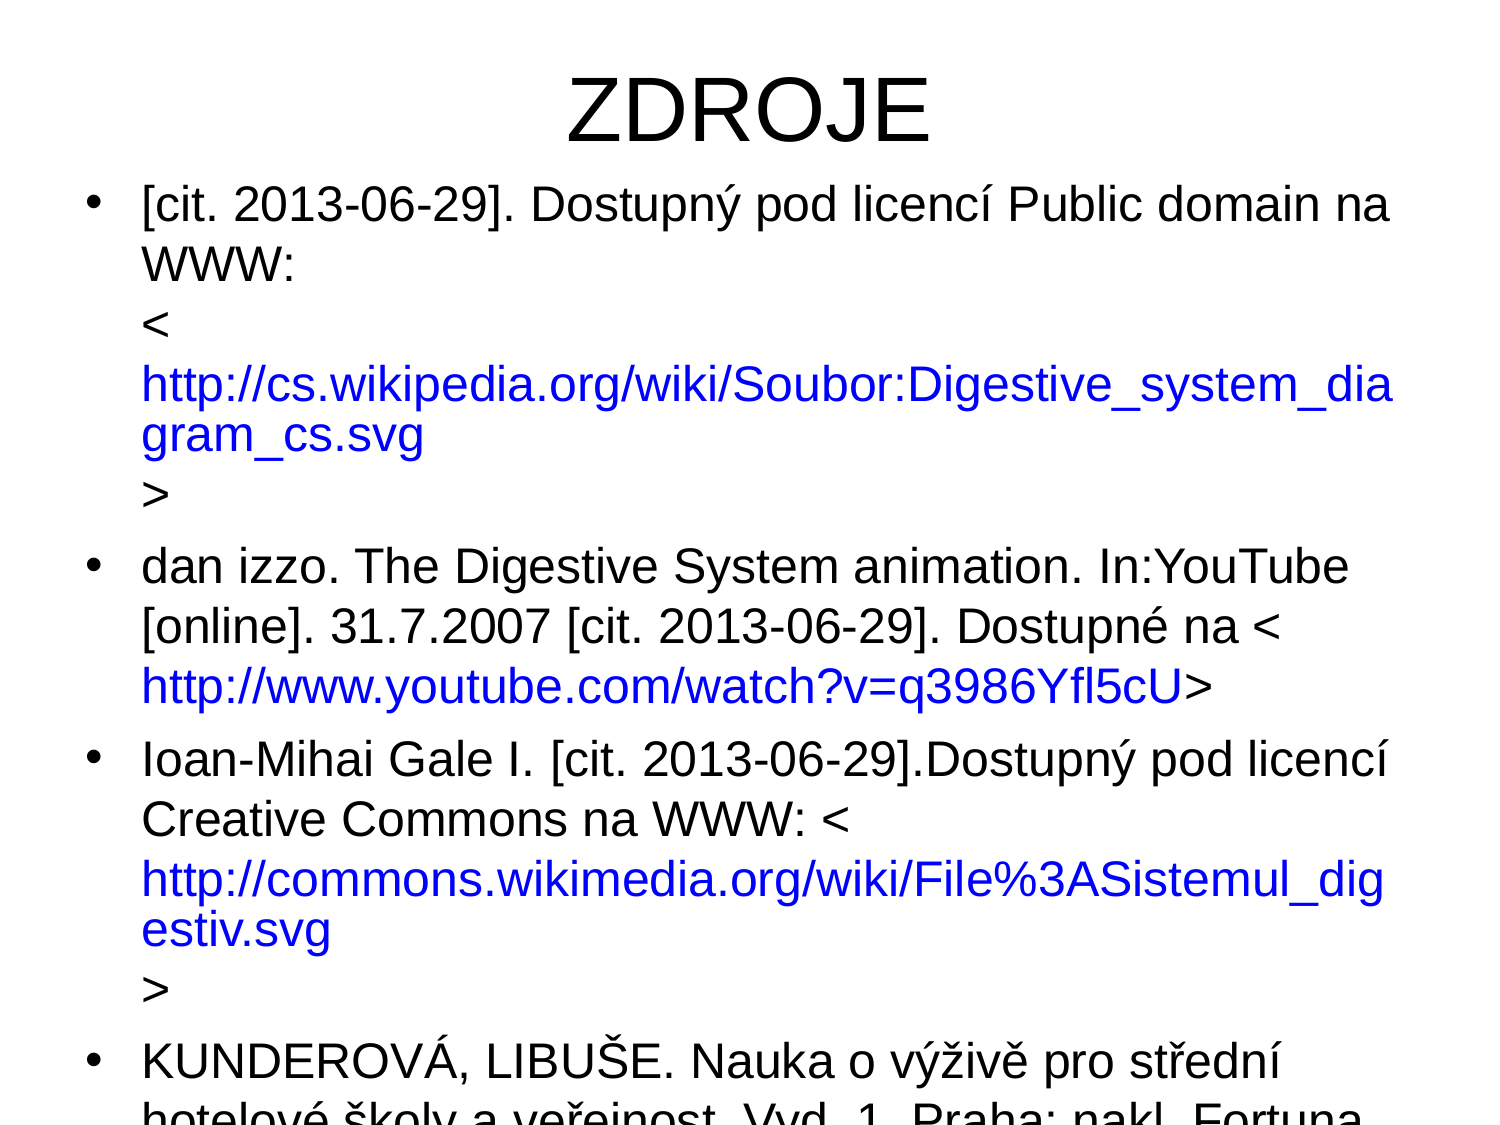

# ZDROJE
[cit. 2013-06-29]. Dostupný pod licencí Public domain na WWW:
<http://cs.wikipedia.org/wiki/Soubor:Digestive_system_diagram_cs.svg>
dan izzo. The Digestive System animation. In:YouTube [online]. 31.7.2007 [cit. 2013-06-29]. Dostupné na <http://www.youtube.com/watch?v=q3986Yfl5cU>
Ioan-Mihai Gale I. [cit. 2013-06-29].Dostupný pod licencí Creative Commons na WWW: <http://commons.wikimedia.org/wiki/File%3ASistemul_digestiv.svg>
KUNDEROVÁ, LIBUŠE. Nauka o výživě pro střední hotelové školy a veřejnost. Vyd. 1. Praha: nakl. Fortuna, 2005. 184 s. ISBN 80-7168-926-2. str.51-65.